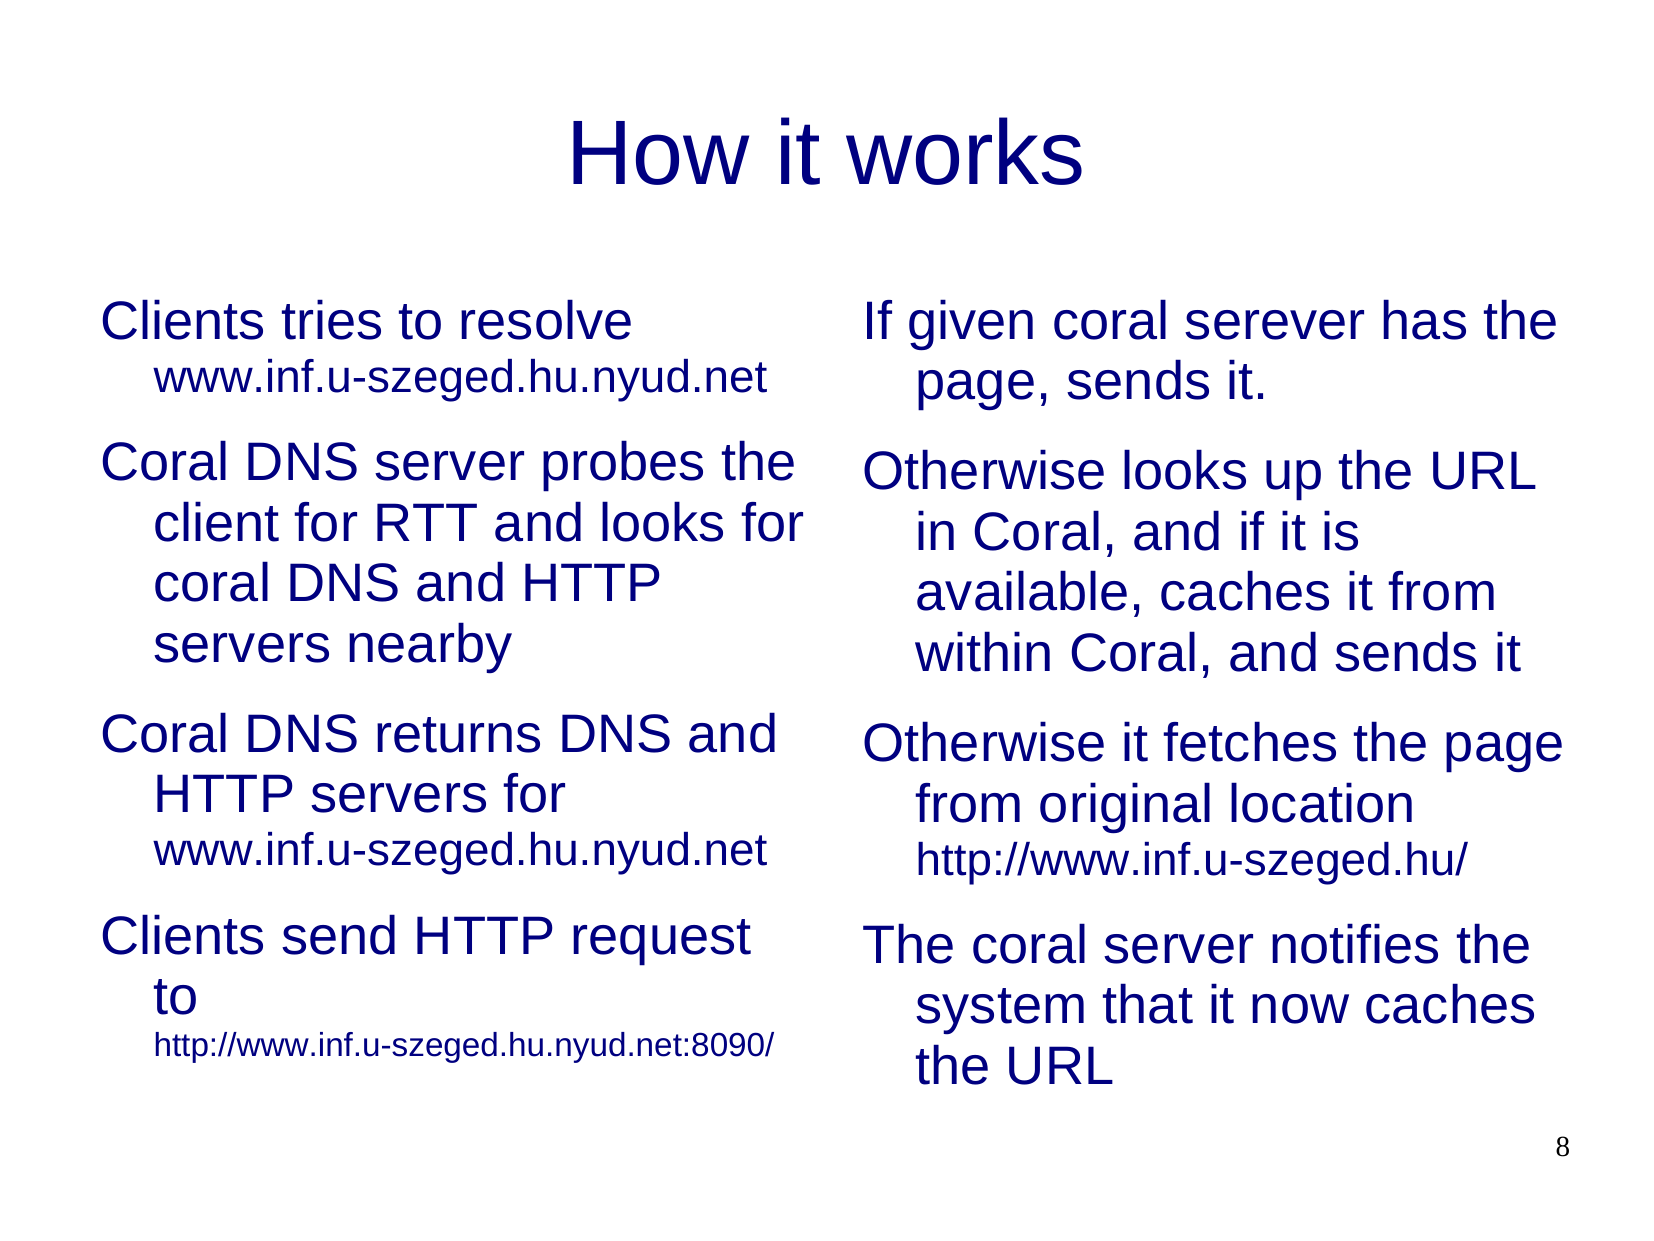

# How it works
Clients tries to resolve www.inf.u-szeged.hu.nyud.net
Coral DNS server probes the client for RTT and looks for coral DNS and HTTP servers nearby
Coral DNS returns DNS and HTTP servers for www.inf.u-szeged.hu.nyud.net
Clients send HTTP request to http://www.inf.u-szeged.hu.nyud.net:8090/
If given coral serever has the page, sends it.
Otherwise looks up the URL in Coral, and if it is available, caches it from within Coral, and sends it
Otherwise it fetches the page from original location http://www.inf.u-szeged.hu/
The coral server notifies the system that it now caches the URL
8